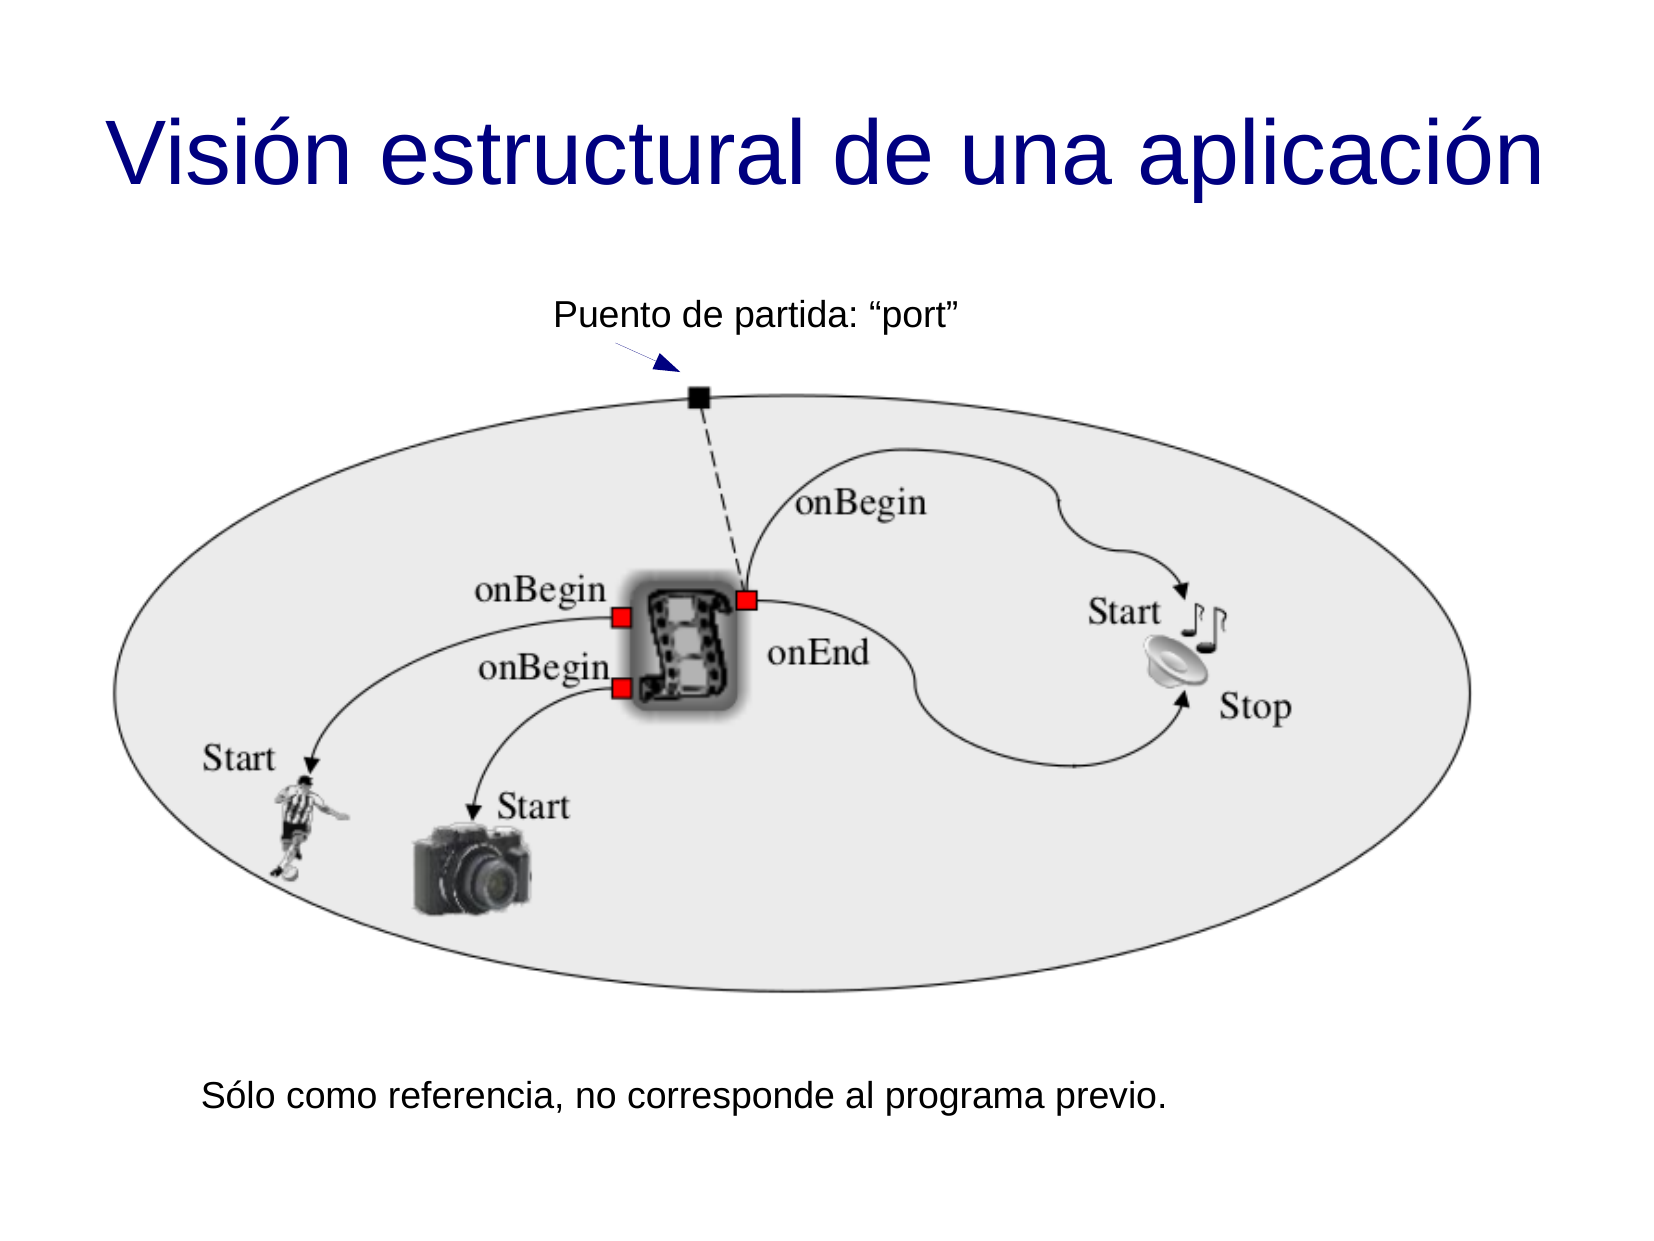

# Visión estructural de una aplicación
Puento de partida: “port”
Sólo como referencia, no corresponde al programa previo.